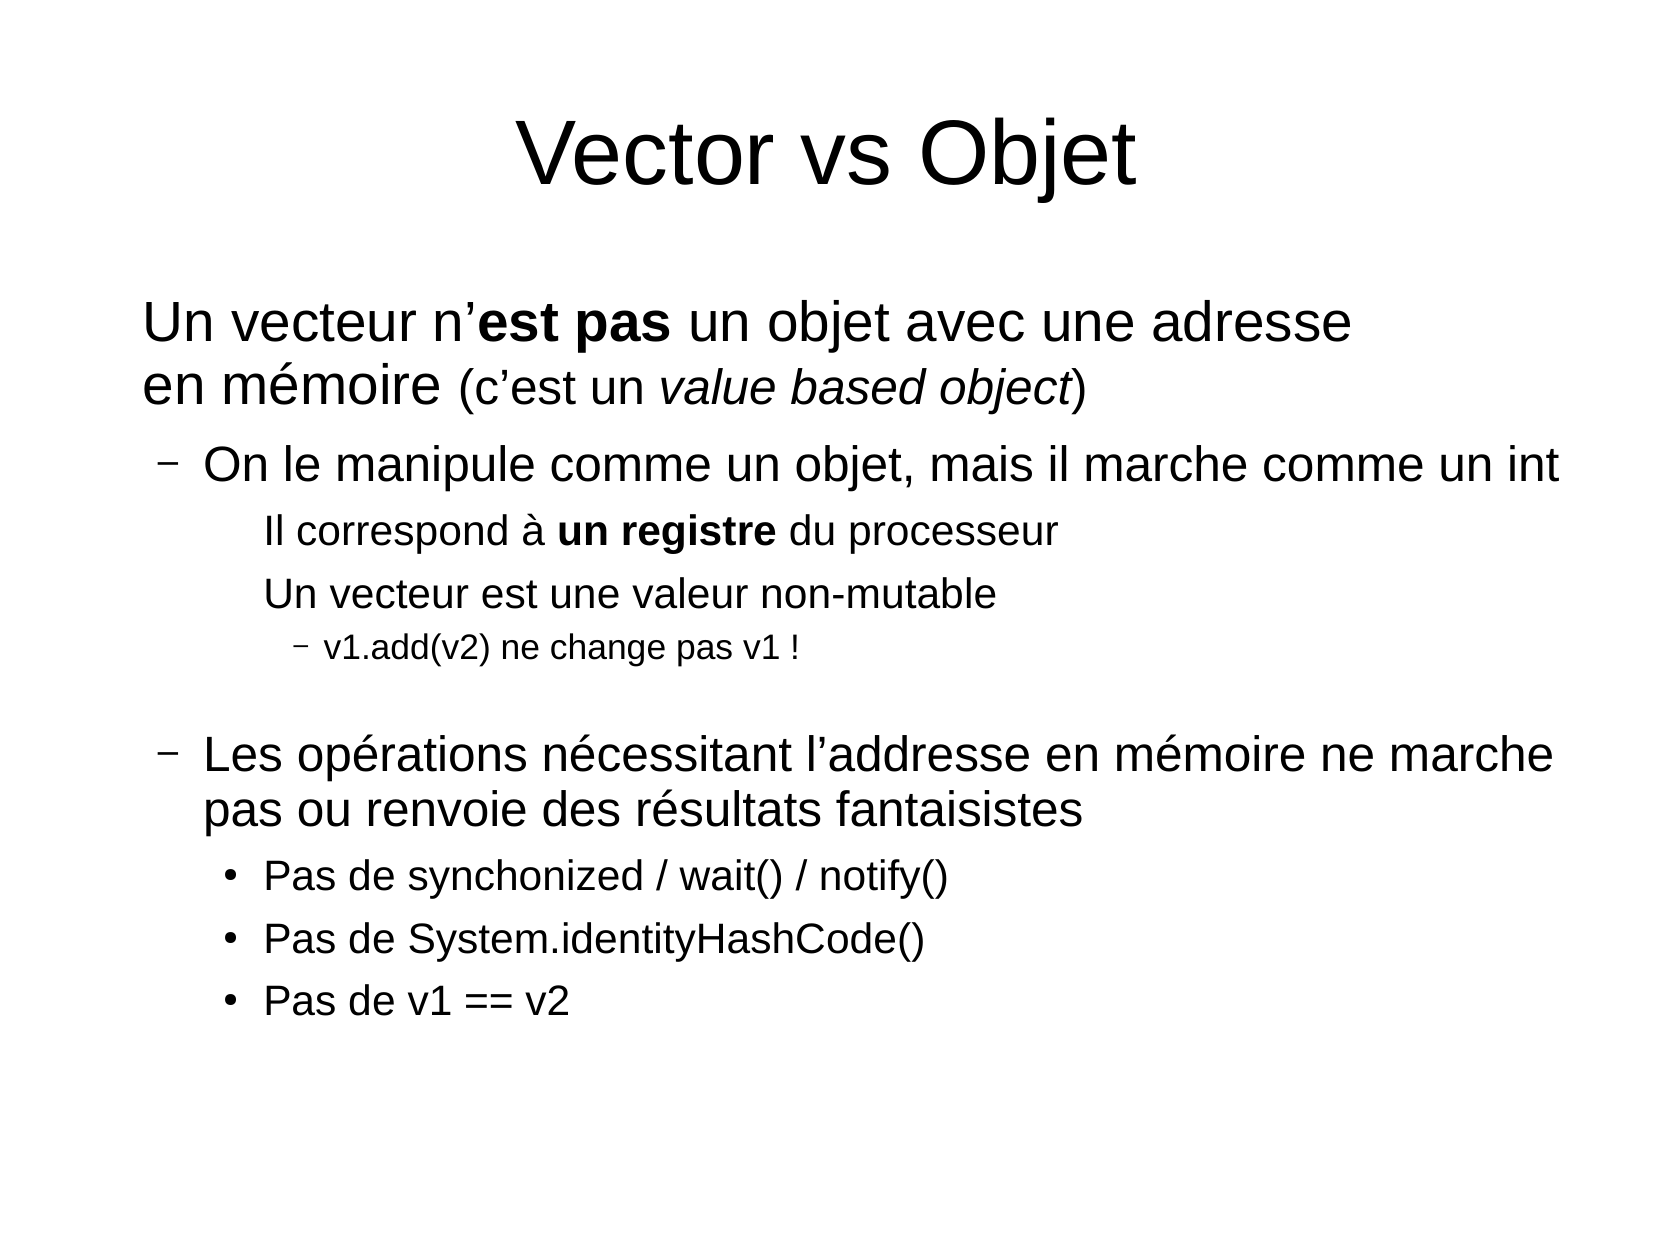

# Vector vs Objet
Un vecteur n’est pas un objet avec une adresse
en mémoire (c’est un value based object)
On le manipule comme un objet, mais il marche comme un int
Il correspond à un registre du processeur
Un vecteur est une valeur non-mutable
v1.add(v2) ne change pas v1 !
Les opérations nécessitant l’addresse en mémoire ne marche pas ou renvoie des résultats fantaisistes
Pas de synchonized / wait() / notify()
Pas de System.identityHashCode()
Pas de v1 == v2